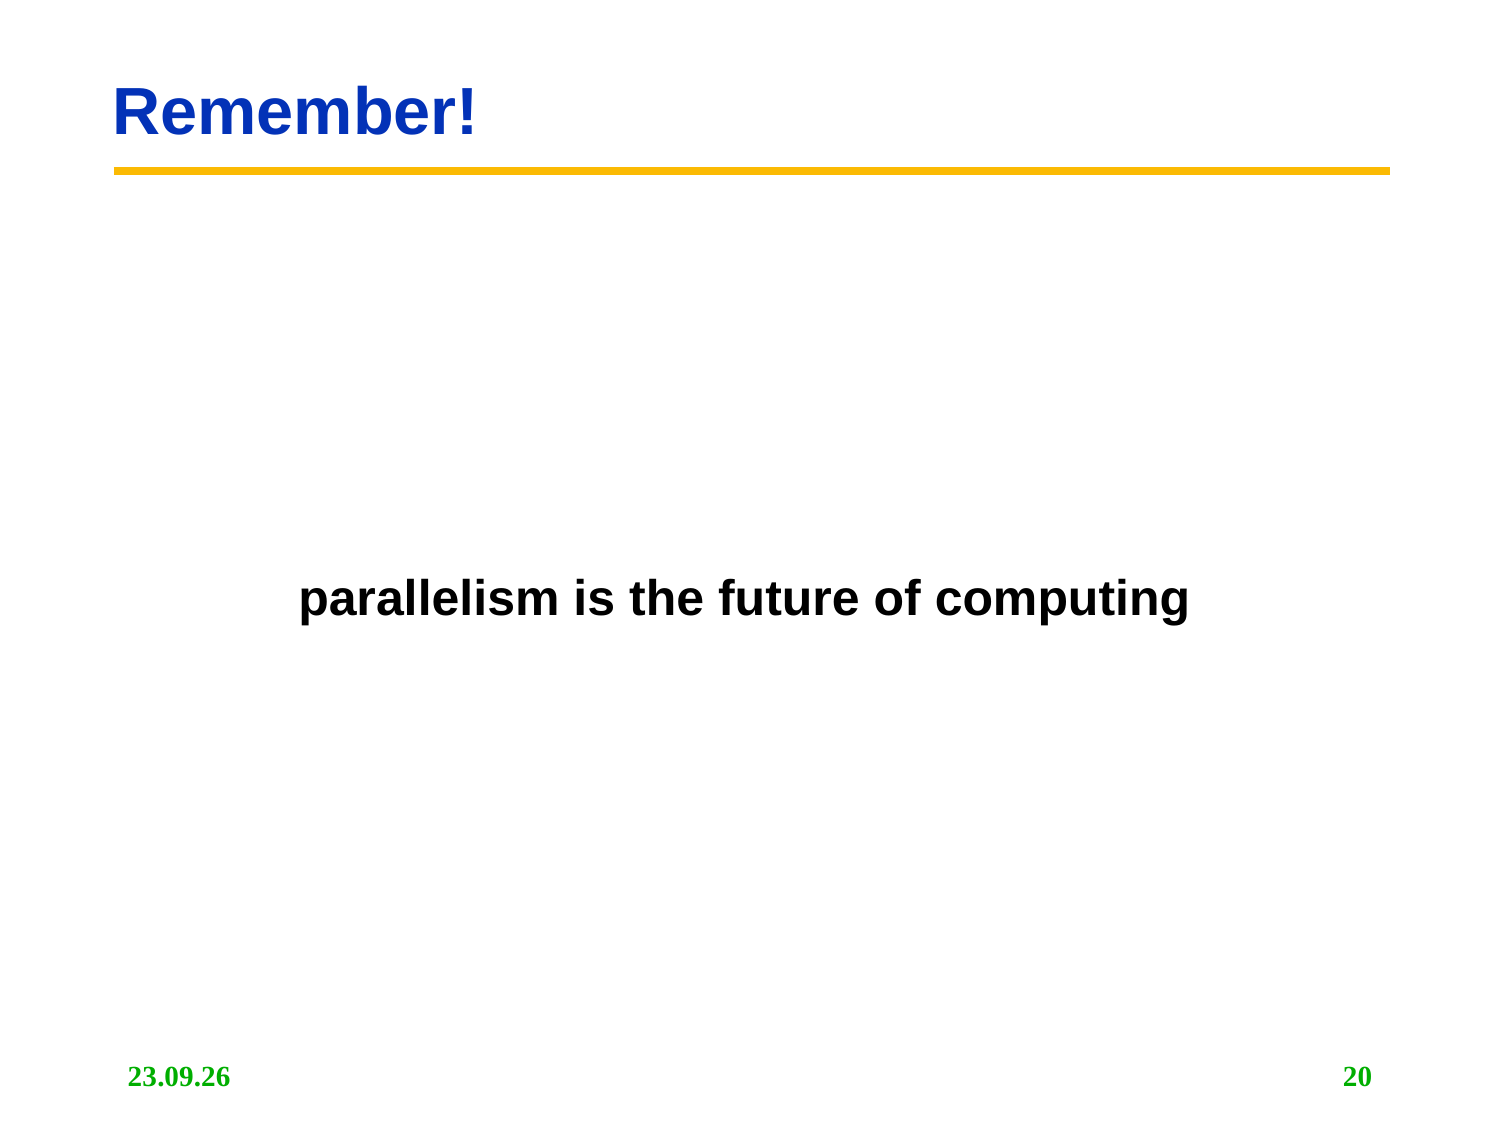

# Remember!
parallelism is the future of computing
CS258 S99
20